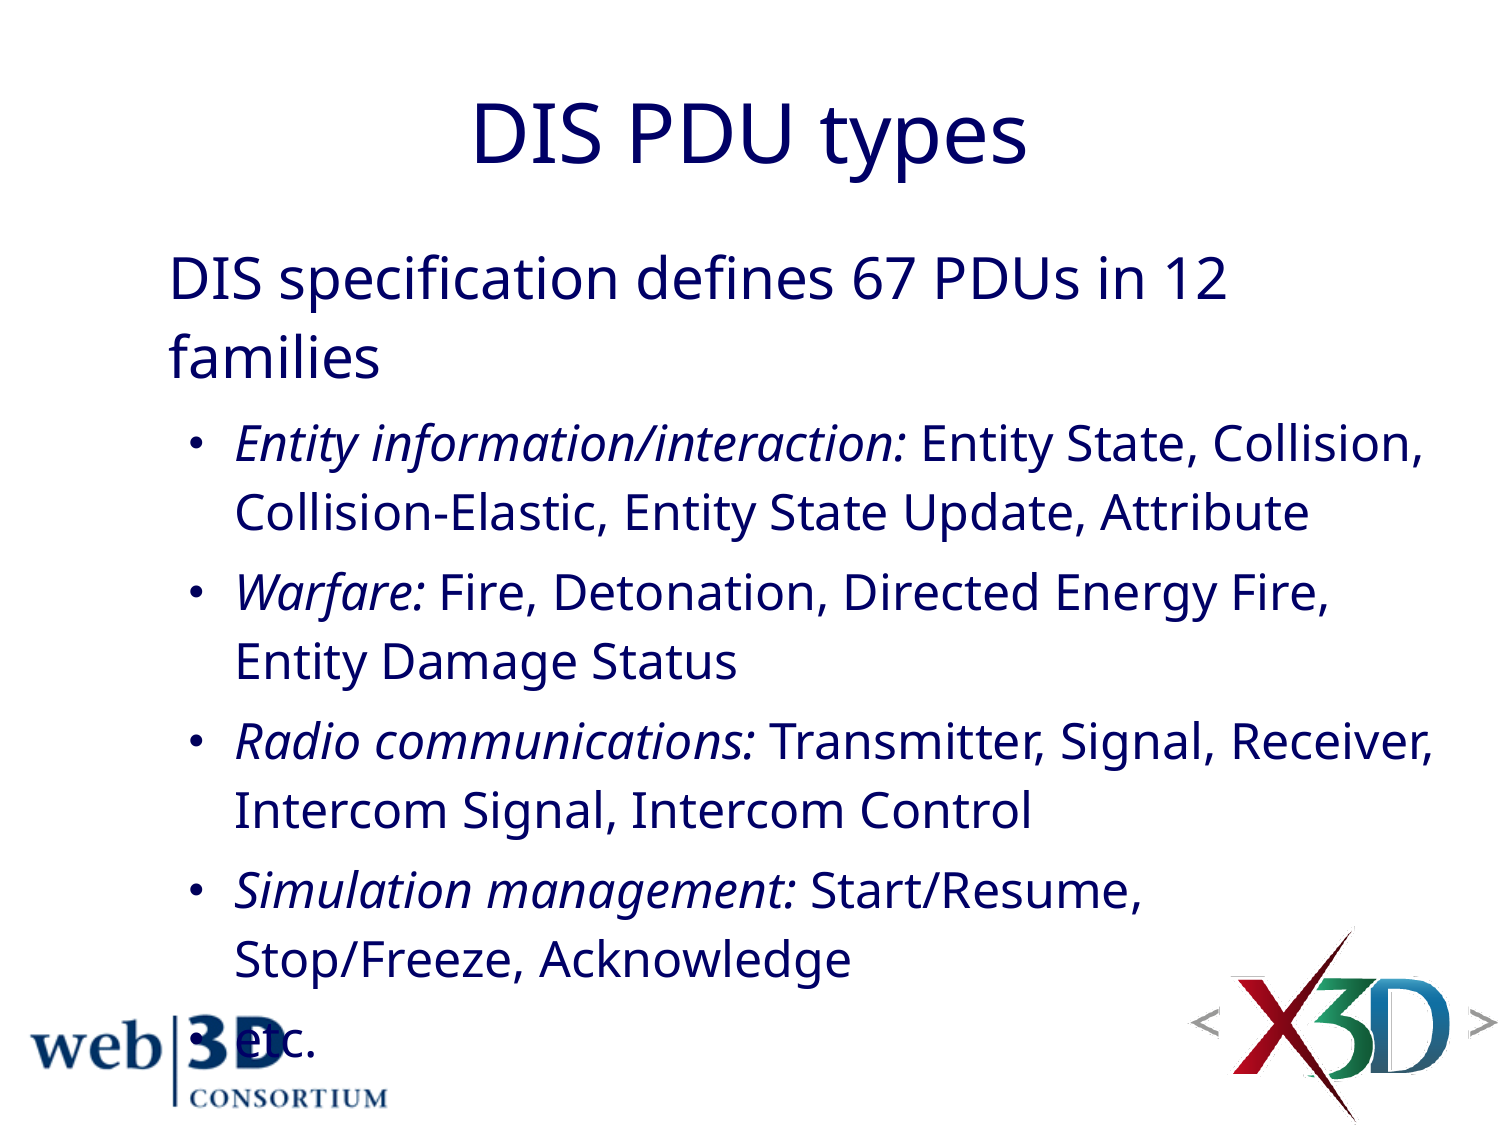

# DIS PDU types
DIS specification defines 67 PDUs in 12 families
Entity information/interaction: Entity State, Collision, Collision-Elastic, Entity State Update, Attribute
Warfare: Fire, Detonation, Directed Energy Fire, Entity Damage Status
Radio communications: Transmitter, Signal, Receiver, Intercom Signal, Intercom Control
Simulation management: Start/Resume, Stop/Freeze, Acknowledge
etc.